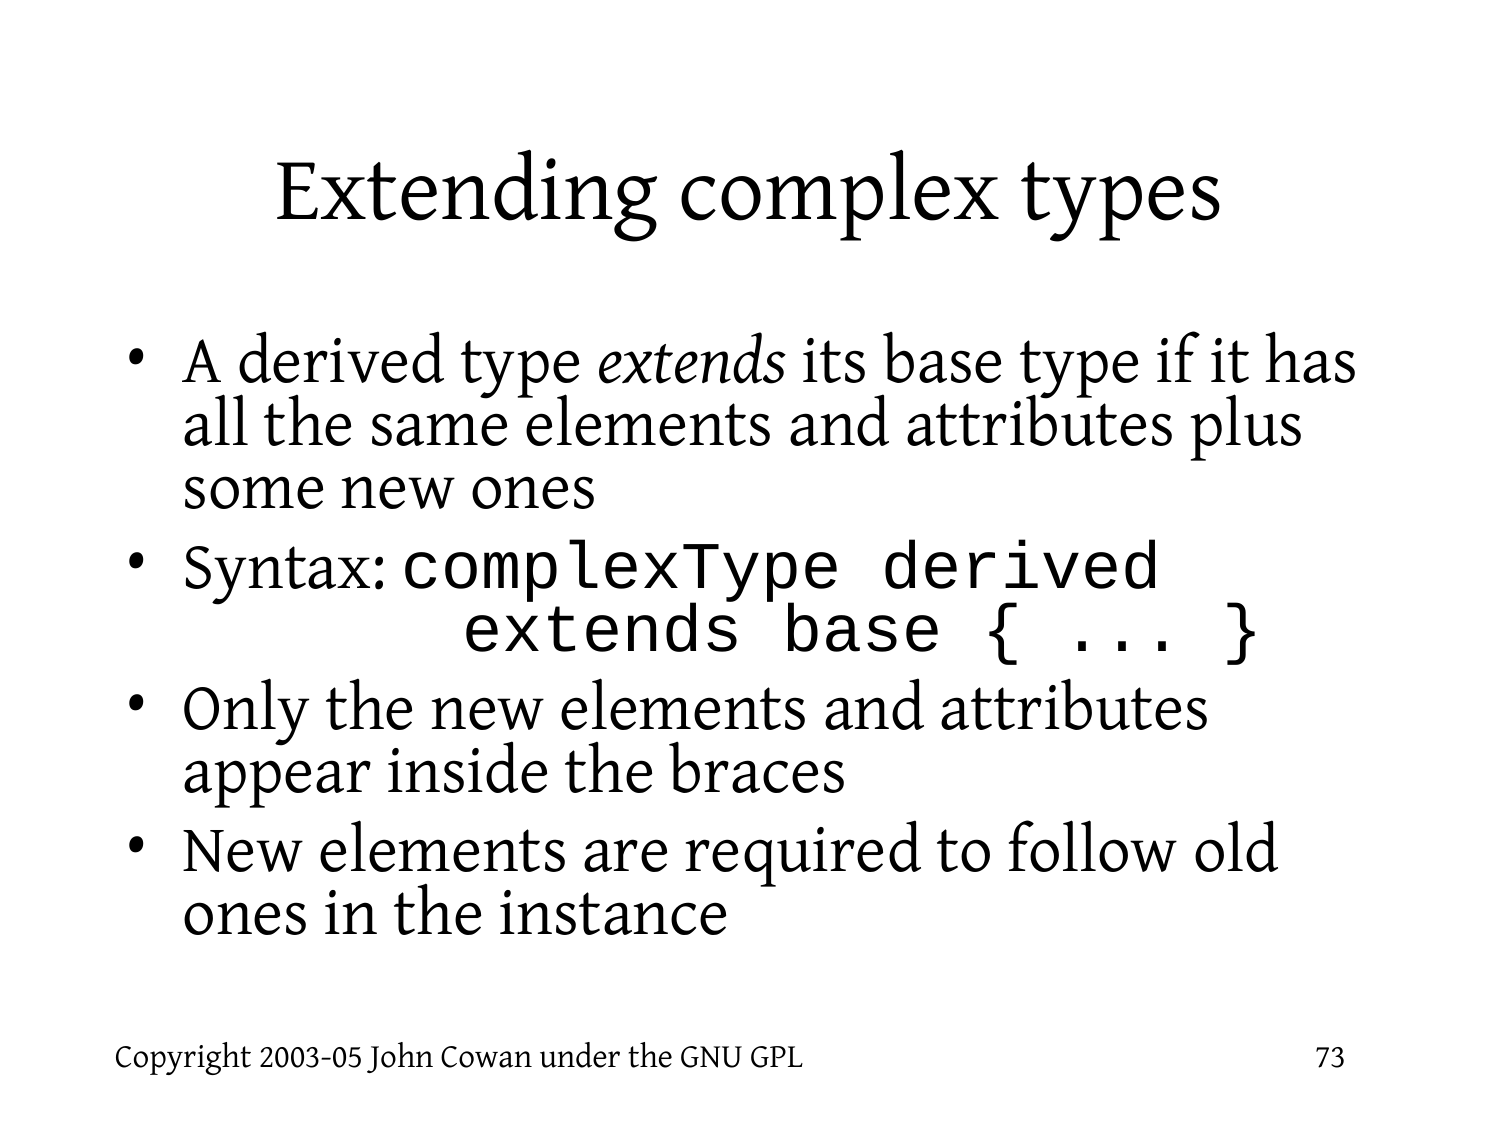

# Extending complex types
A derived type extends its base type if it has all the same elements and attributes plus some new ones
Syntax: complexType derived
 extends base { ... }
Only the new elements and attributes appear inside the braces
New elements are required to follow old ones in the instance